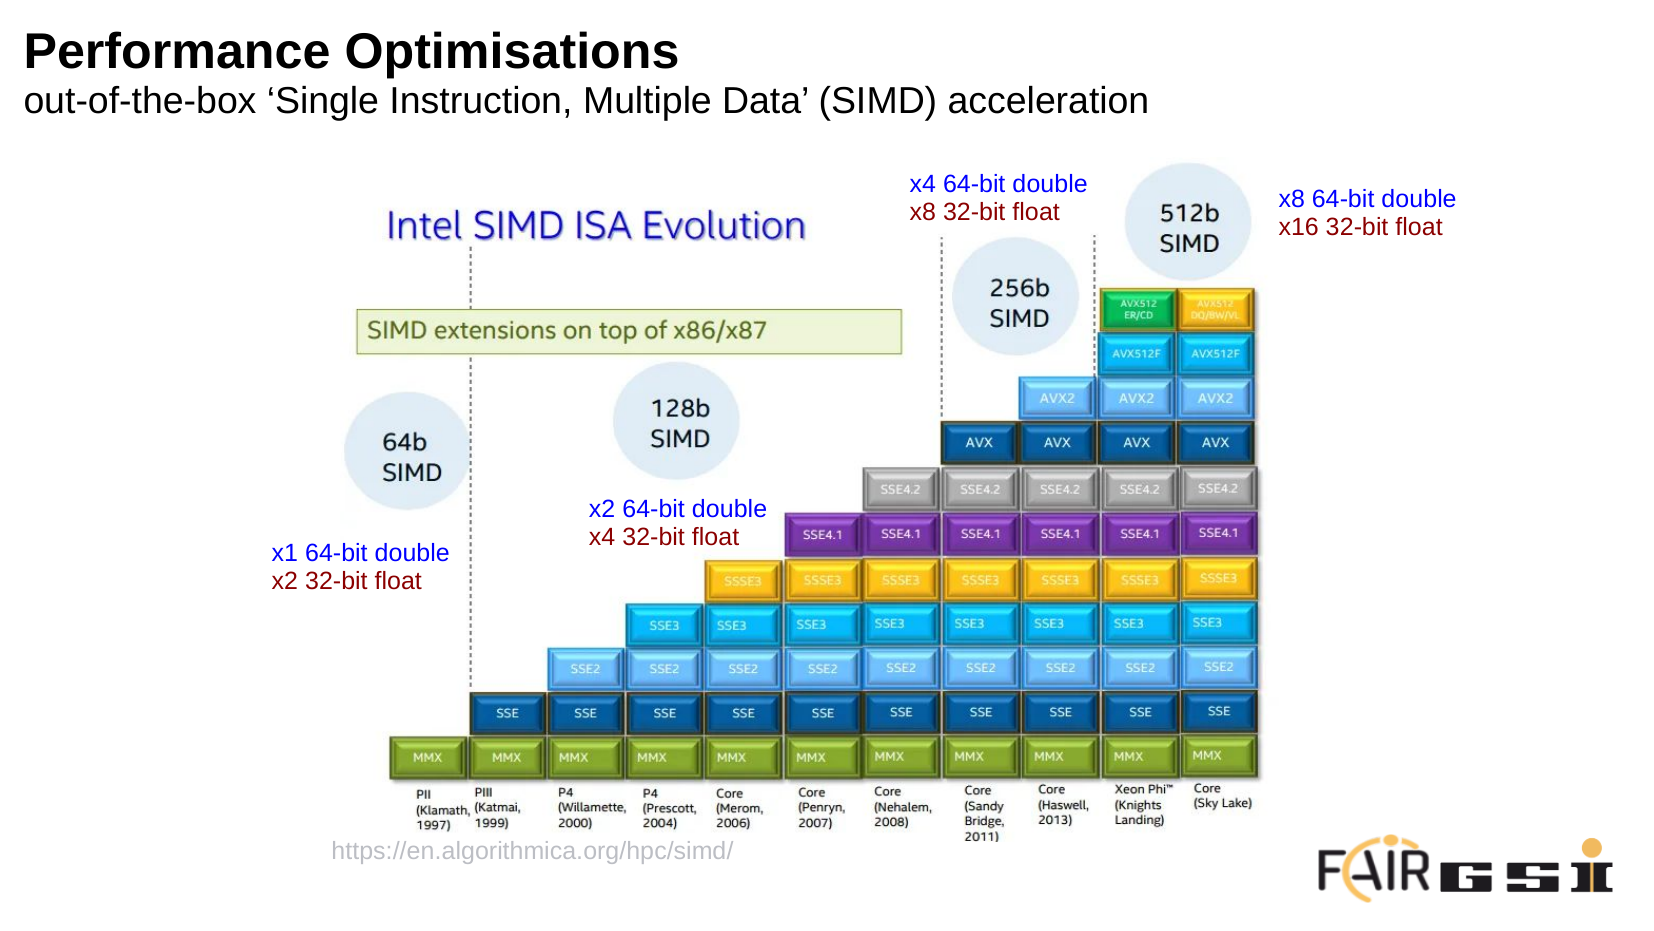

# Performance Optimisations out-of-the-box ‘Single Instruction, Multiple Data’ (SIMD) acceleration
https://en.algorithmica.org/hpc/simd/
x4 64-bit double
x8 32-bit float
x8 64-bit double
x16 32-bit float
x2 64-bit double
x4 32-bit float
x1 64-bit double
x2 32-bit float
data
instructions
SISD
SIMD
results